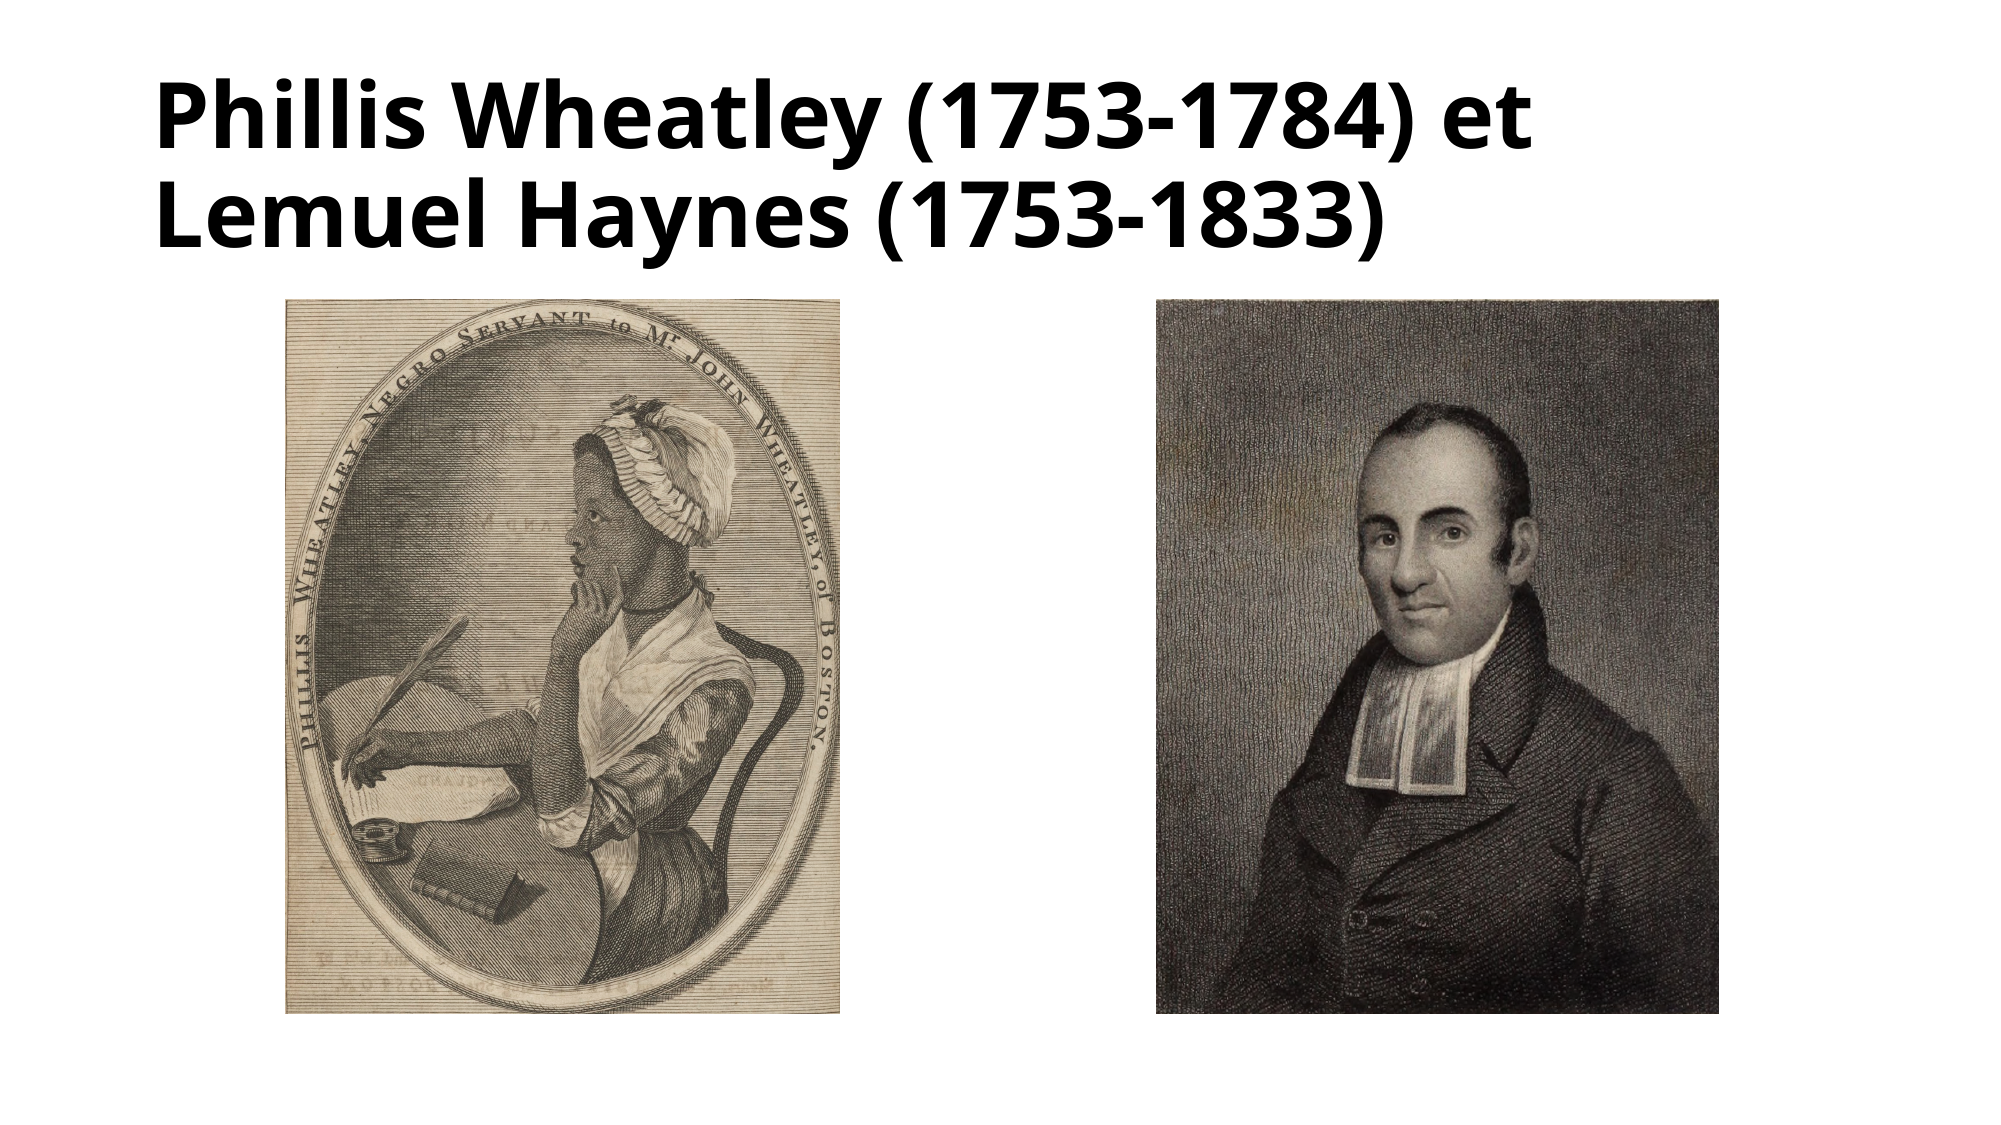

# Phillis Wheatley (1753-1784) et Lemuel Haynes (1753-1833)